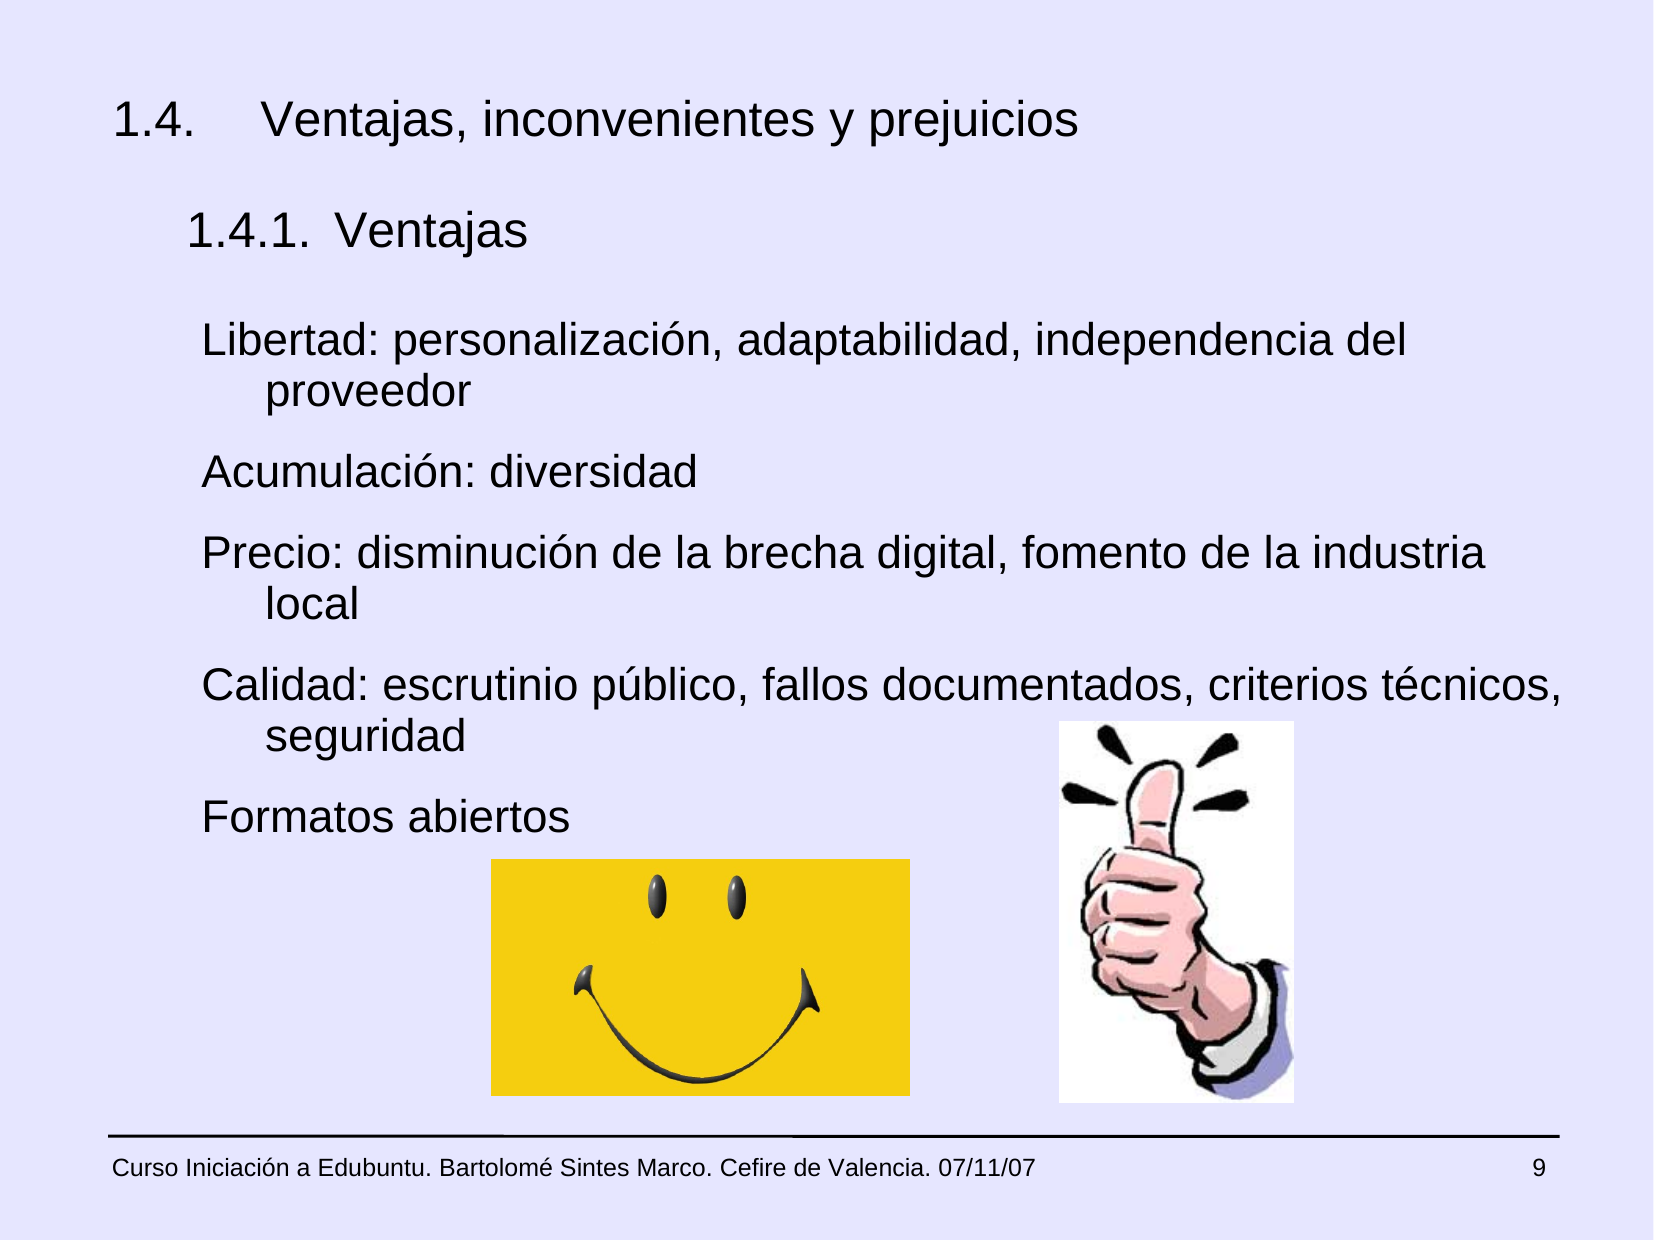

1.4.	Ventajas, inconvenientes y prejuicios
	1.4.1.	Ventajas
Libertad: personalización, adaptabilidad, independencia del proveedor
Acumulación: diversidad
Precio: disminución de la brecha digital, fomento de la industria local
Calidad: escrutinio público, fallos documentados, criterios técnicos, seguridad
Formatos abiertos